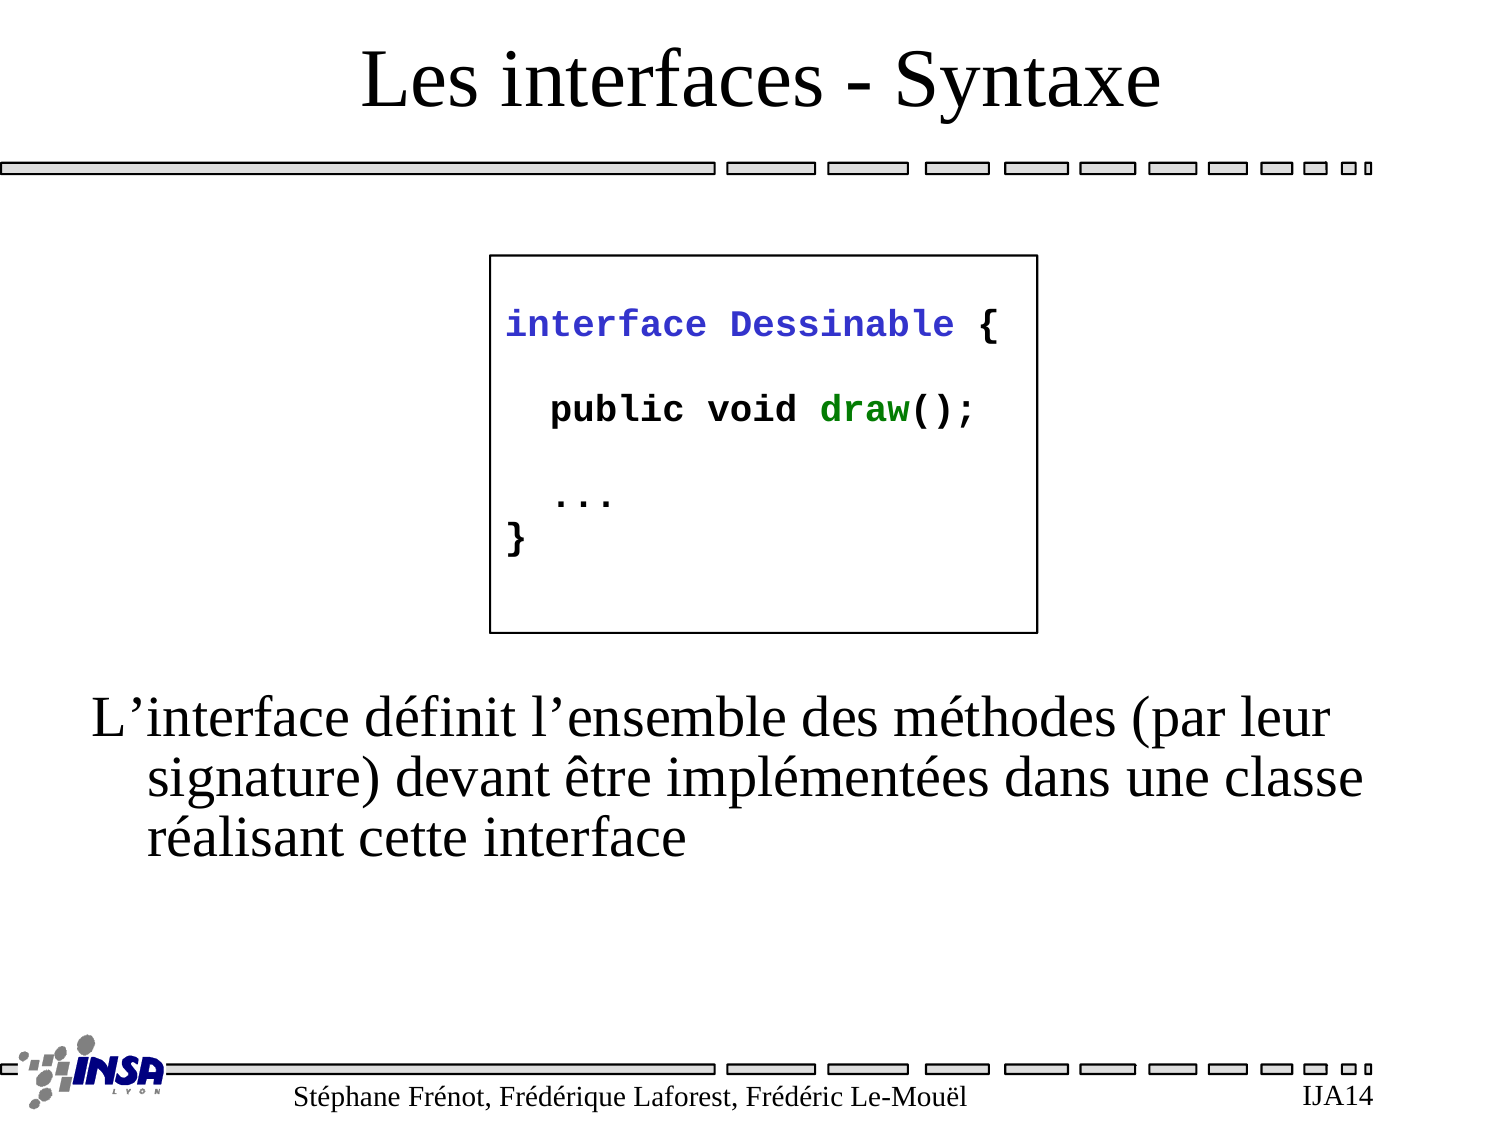

# Les interfaces - Syntaxe
interface Dessinable {
 public void draw();
 ...
}
L’interface définit l’ensemble des méthodes (par leur signature) devant être implémentées dans une classe réalisant cette interface